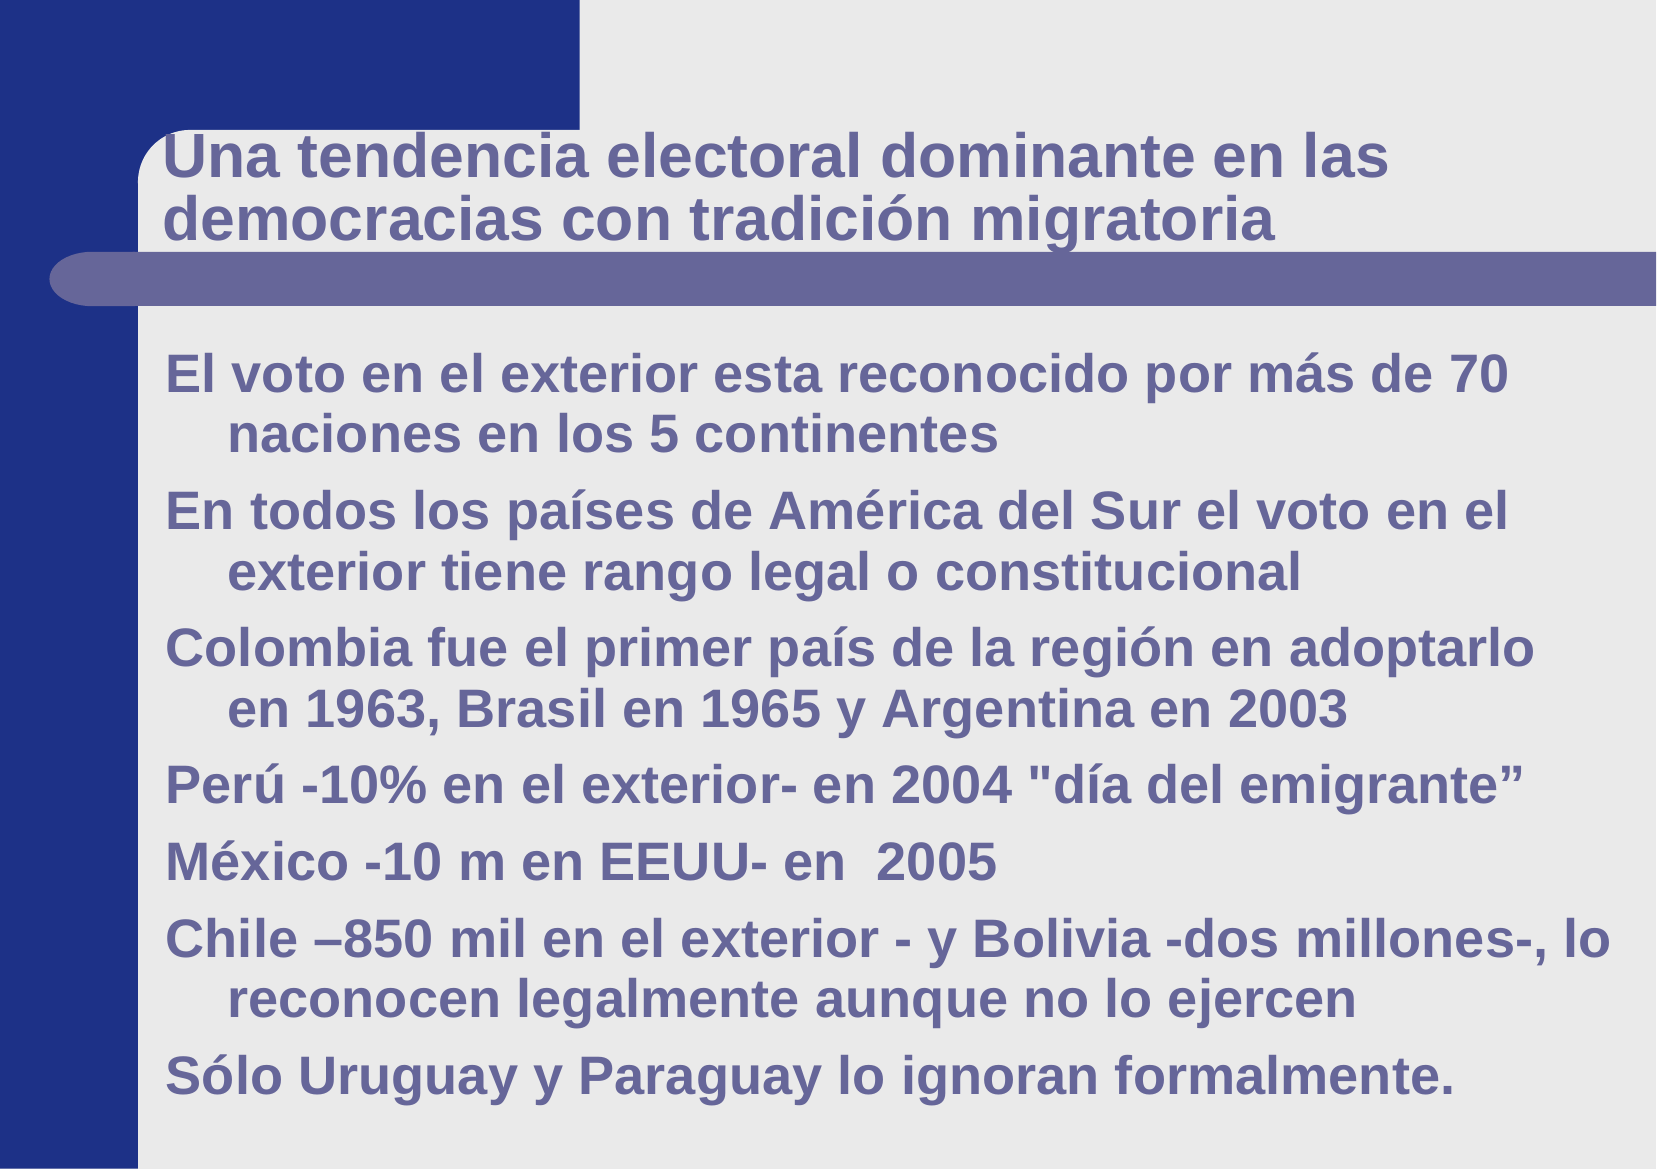

# Una tendencia electoral dominante en las democracias con tradición migratoria
El voto en el exterior esta reconocido por más de 70 naciones en los 5 continentes
En todos los países de América del Sur el voto en el exterior tiene rango legal o constitucional
Colombia fue el primer país de la región en adoptarlo en 1963, Brasil en 1965 y Argentina en 2003
Perú -10% en el exterior- en 2004 "día del emigrante”
México -10 m en EEUU- en 2005
Chile –850 mil en el exterior - y Bolivia -dos millones-, lo reconocen legalmente aunque no lo ejercen
Sólo Uruguay y Paraguay lo ignoran formalmente.